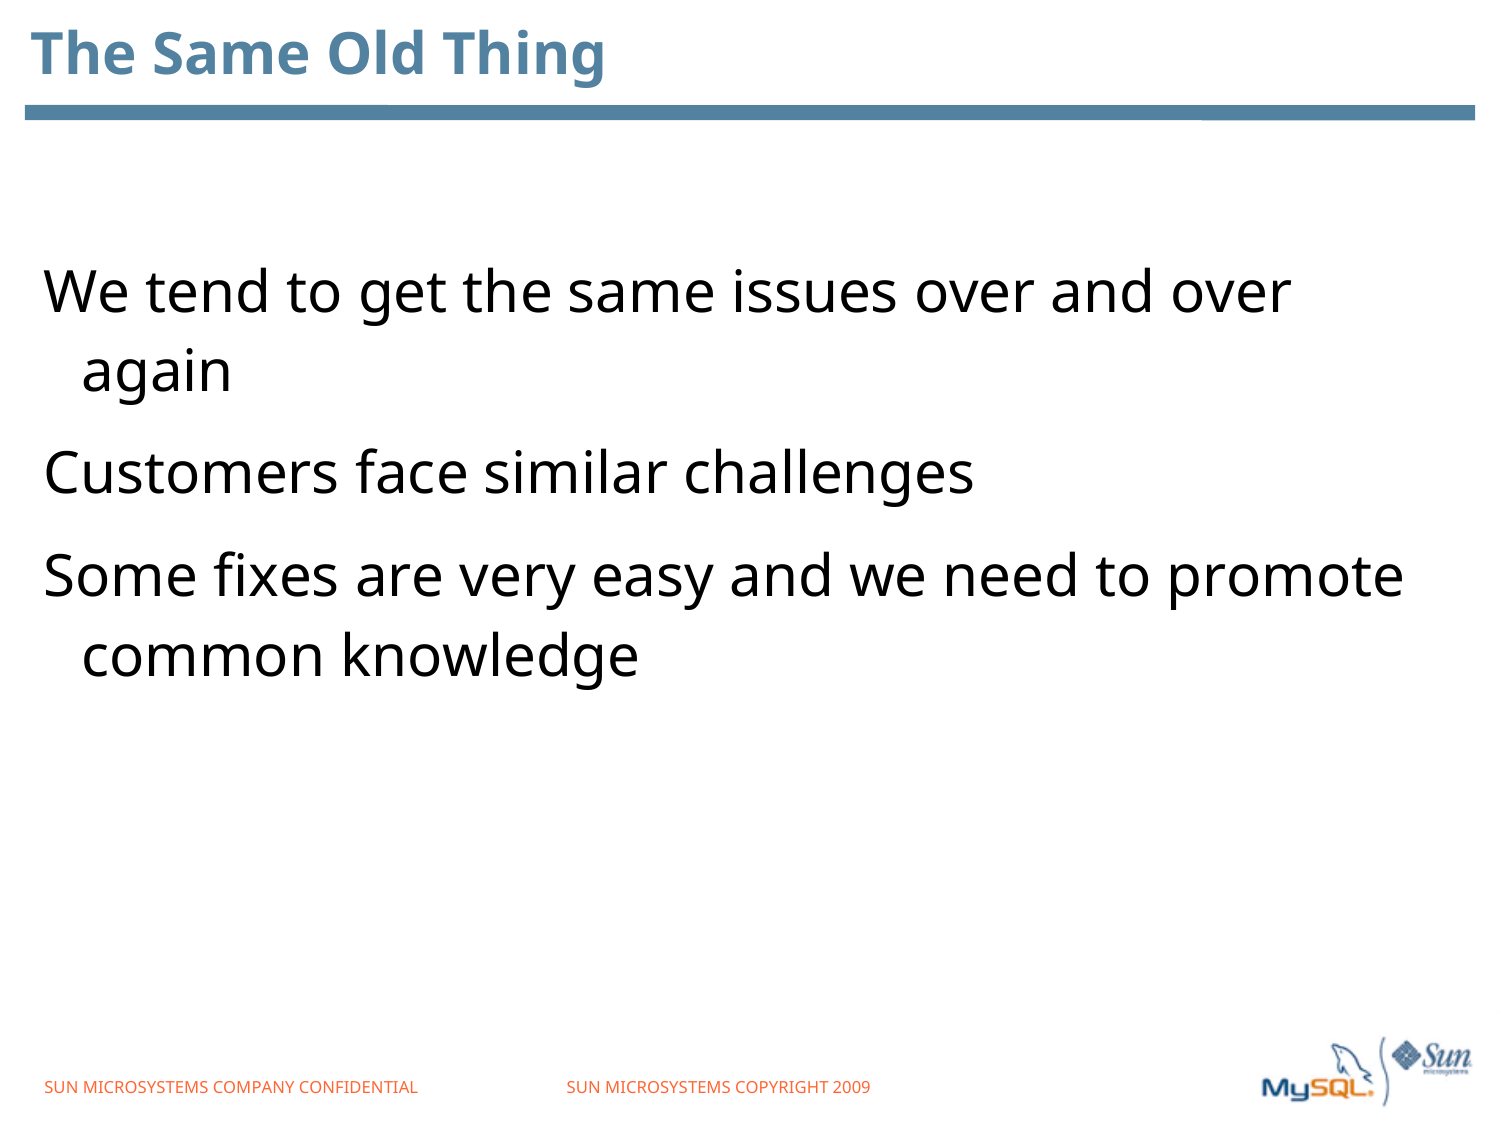

# The Same Old Thing
We tend to get the same issues over and over again
Customers face similar challenges
Some fixes are very easy and we need to promote common knowledge